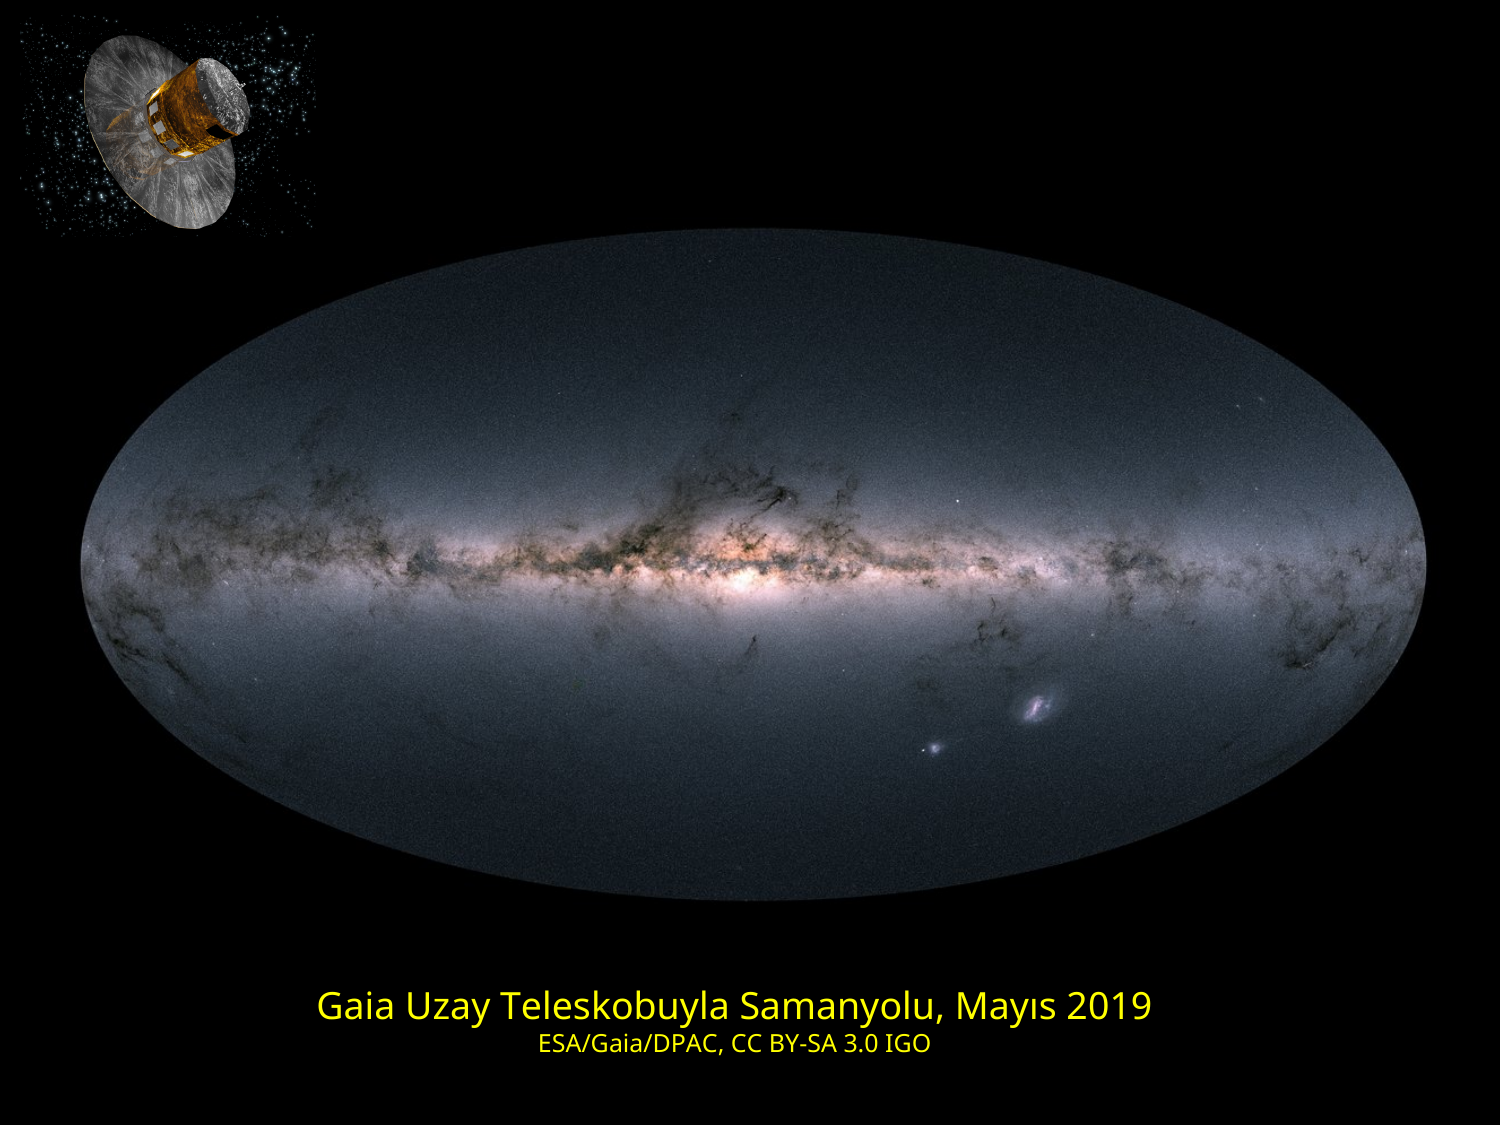

Gaia Uzay Teleskobuyla Samanyolu, Mayıs 2019
ESA/Gaia/DPAC, CC BY-SA 3.0 IGO